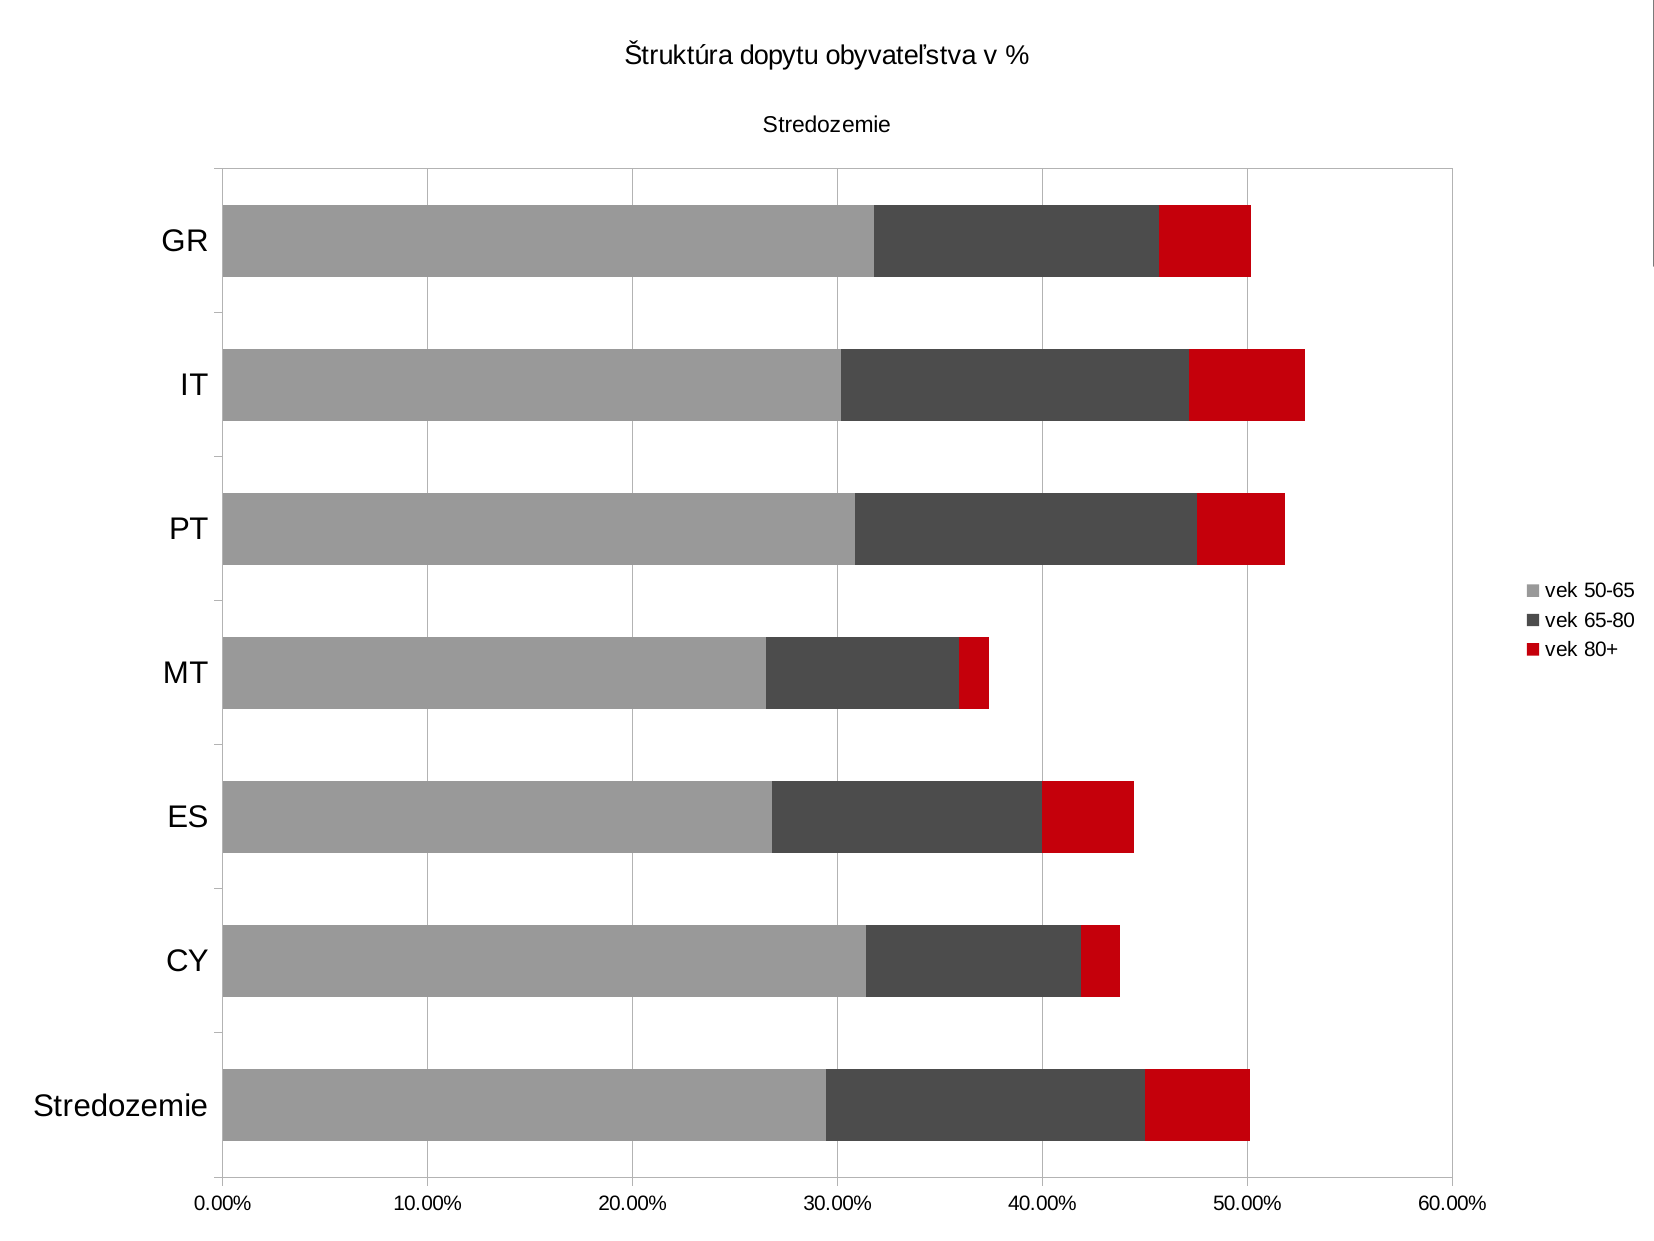

### Chart: Štruktúra dopytu obyvateľstva v %
Stredozemie
| Category | vek 50-65 | vek 65-80 | vek 80+ |
|---|---|---|---|
| Stredozemie | 0.294571203875777 | 0.15568205967237 | 0.0510517493941018 |
| CY | 0.31381629728107 | 0.105000250577921 | 0.0192060380511549 |
| ES | 0.268070026969079 | 0.131712729781871 | 0.0449091279605439 |
| MT | 0.265241477903377 | 0.0939941690472798 | 0.0147884175593367 |
| PT | 0.308497257256266 | 0.167011602918142 | 0.043025876071447 |
| IT | 0.301840107883869 | 0.169527419954994 | 0.0565552800914501 |
| GR | 0.317748205433954 | 0.139302805590647 | 0.0447689438547895 |#